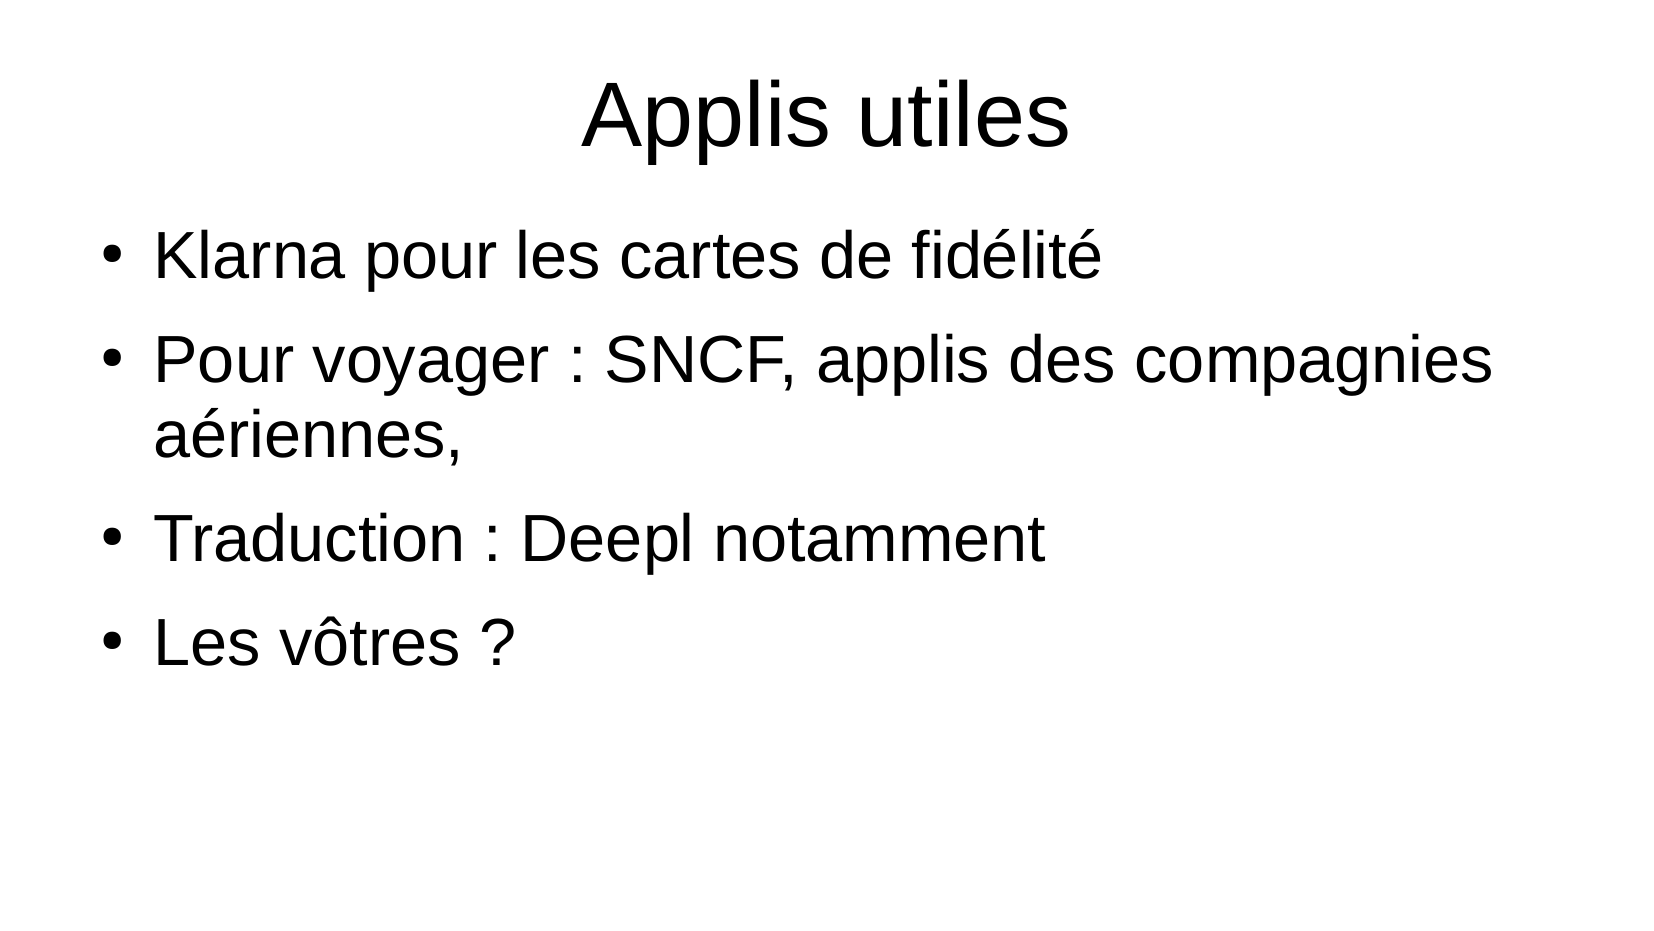

# Applis utiles
Klarna pour les cartes de fidélité
Pour voyager : SNCF, applis des compagnies aériennes,
Traduction : Deepl notamment
Les vôtres ?